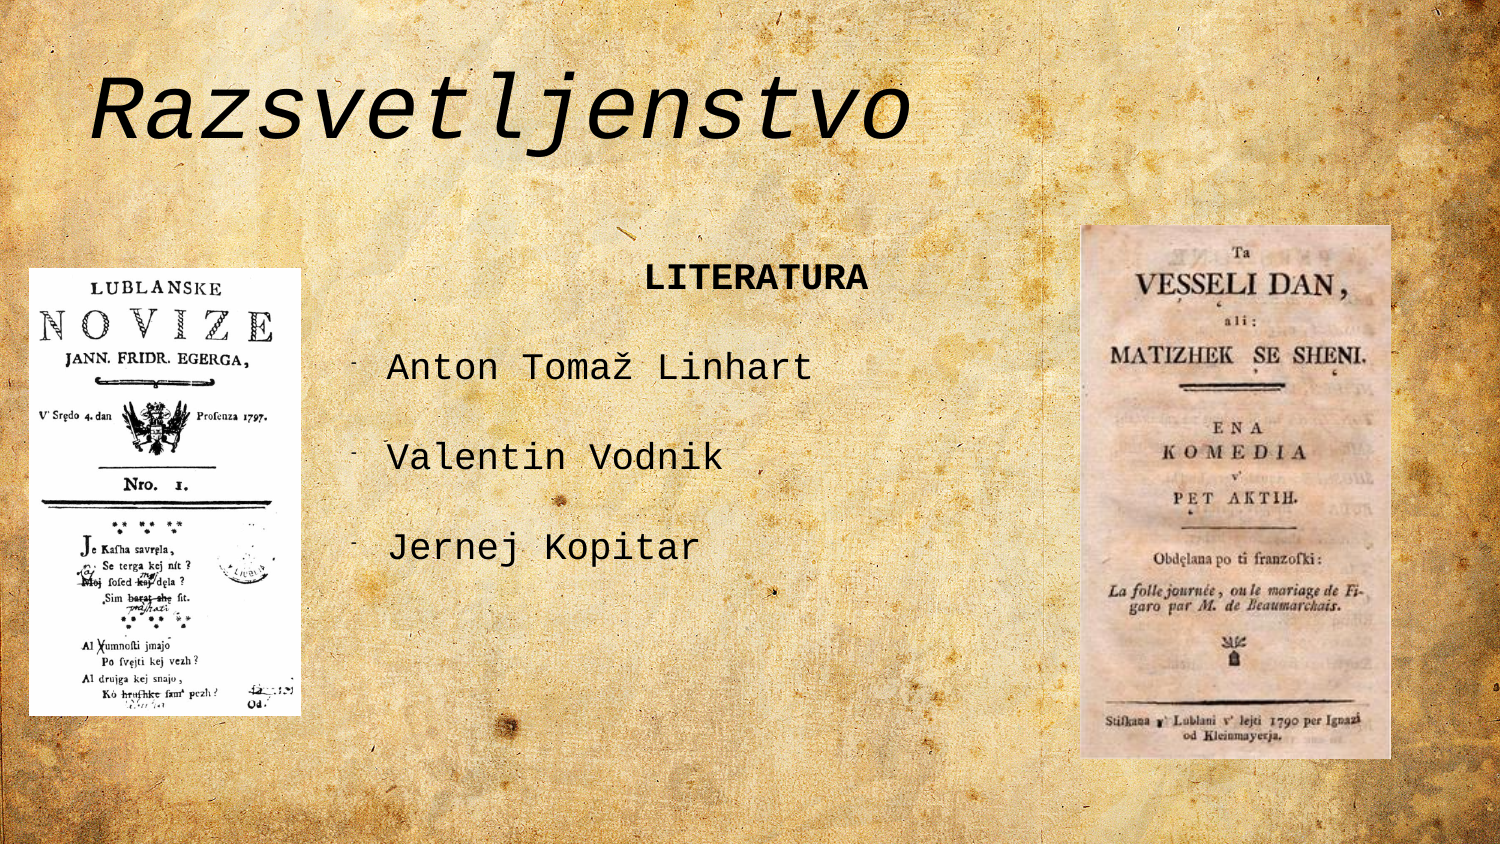

LITERATURA
Anton Tomaž Linhart
Valentin Vodnik
Jernej Kopitar